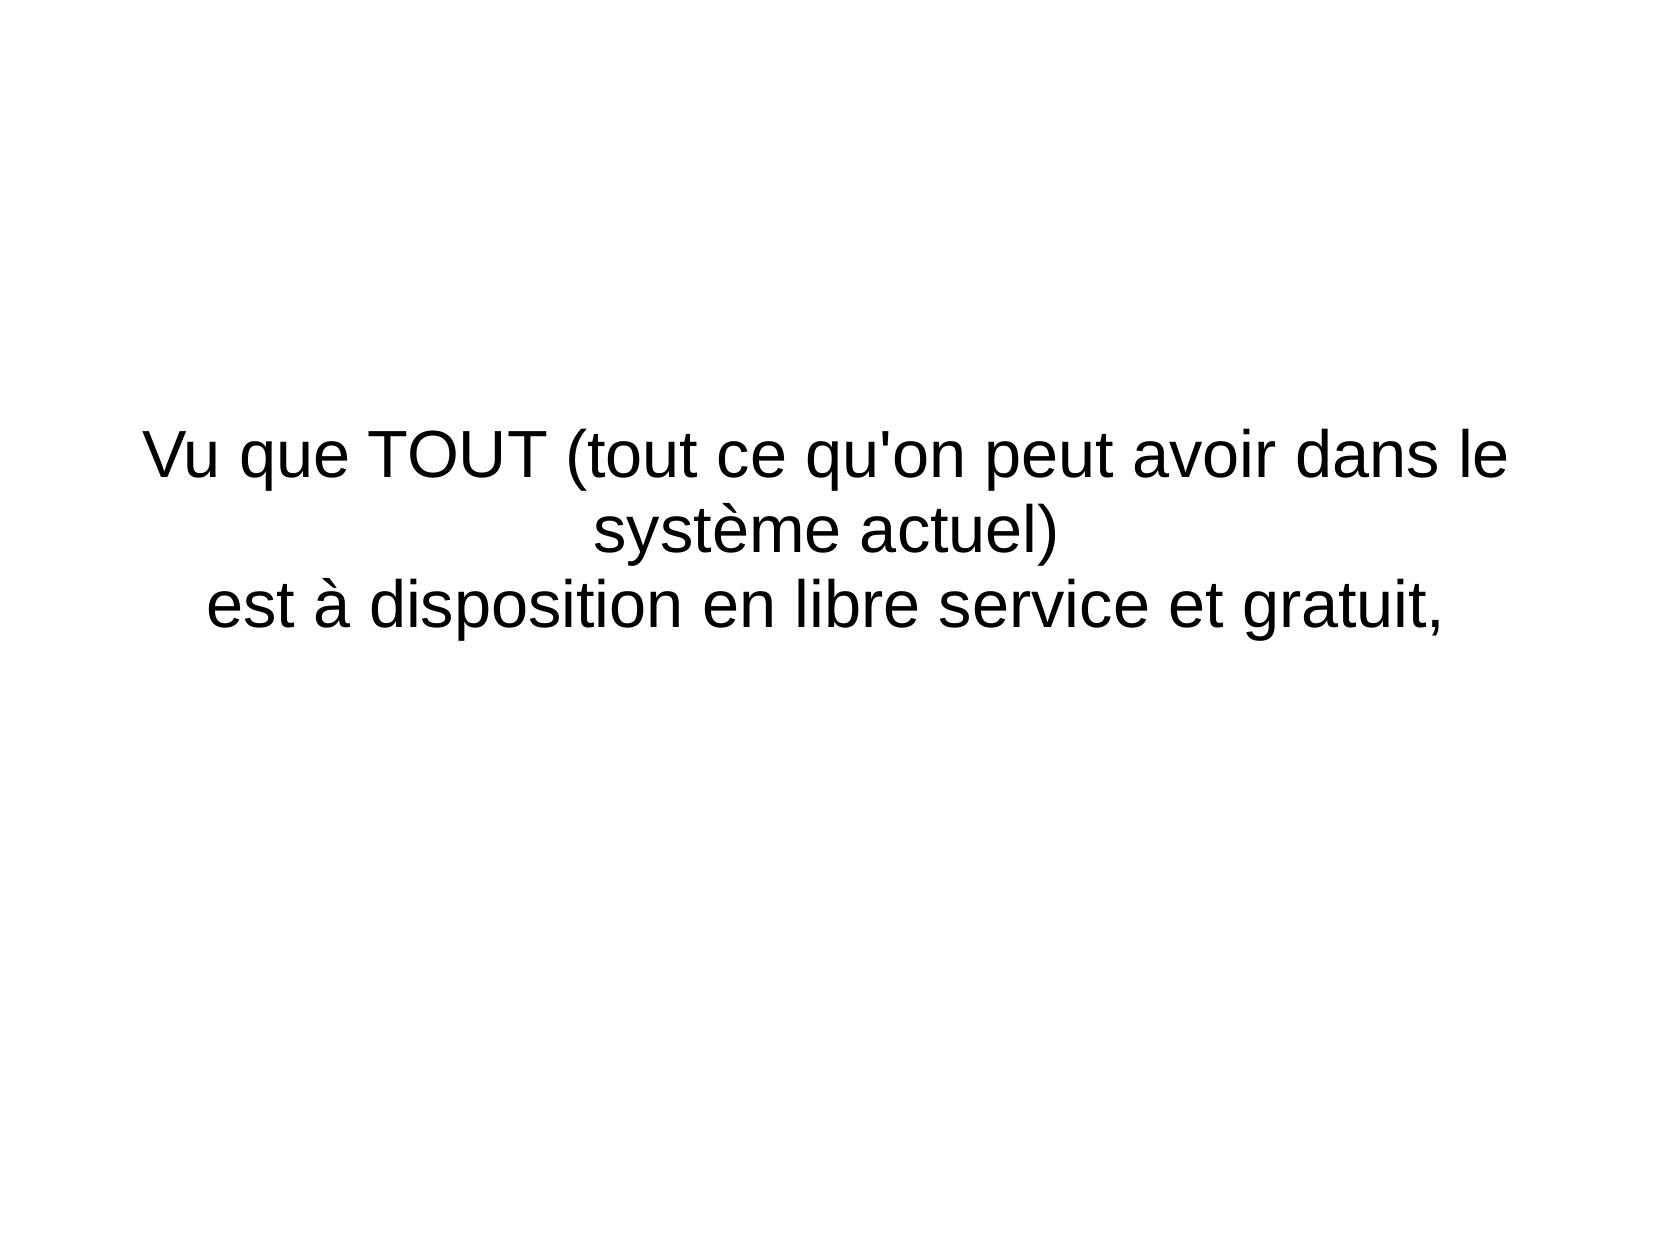

# Vu que TOUT (tout ce qu'on peut avoir dans le système actuel)
est à disposition en libre service et gratuit,